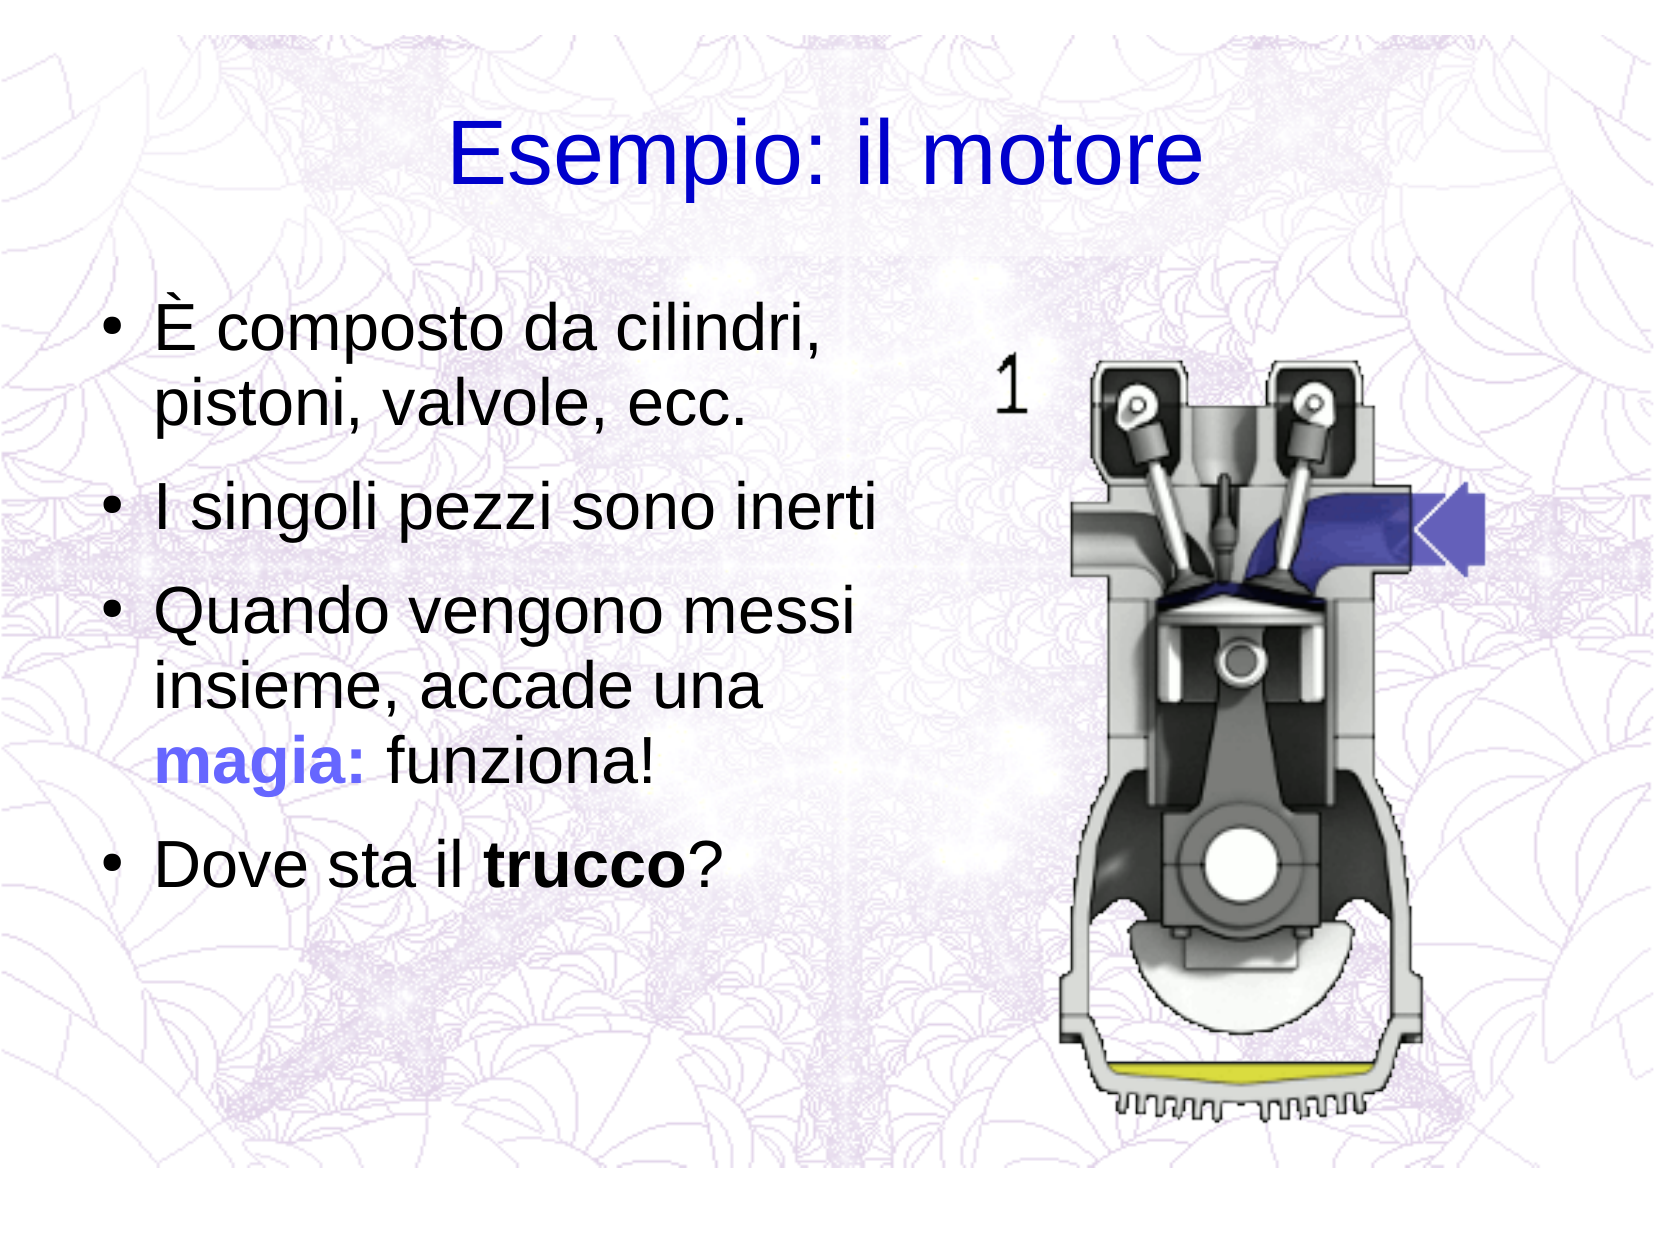

# Esempio: il motore
È composto da cilindri, pistoni, valvole, ecc.
I singoli pezzi sono inerti
Quando vengono messi insieme, accade una magia: funziona!
Dove sta il trucco?